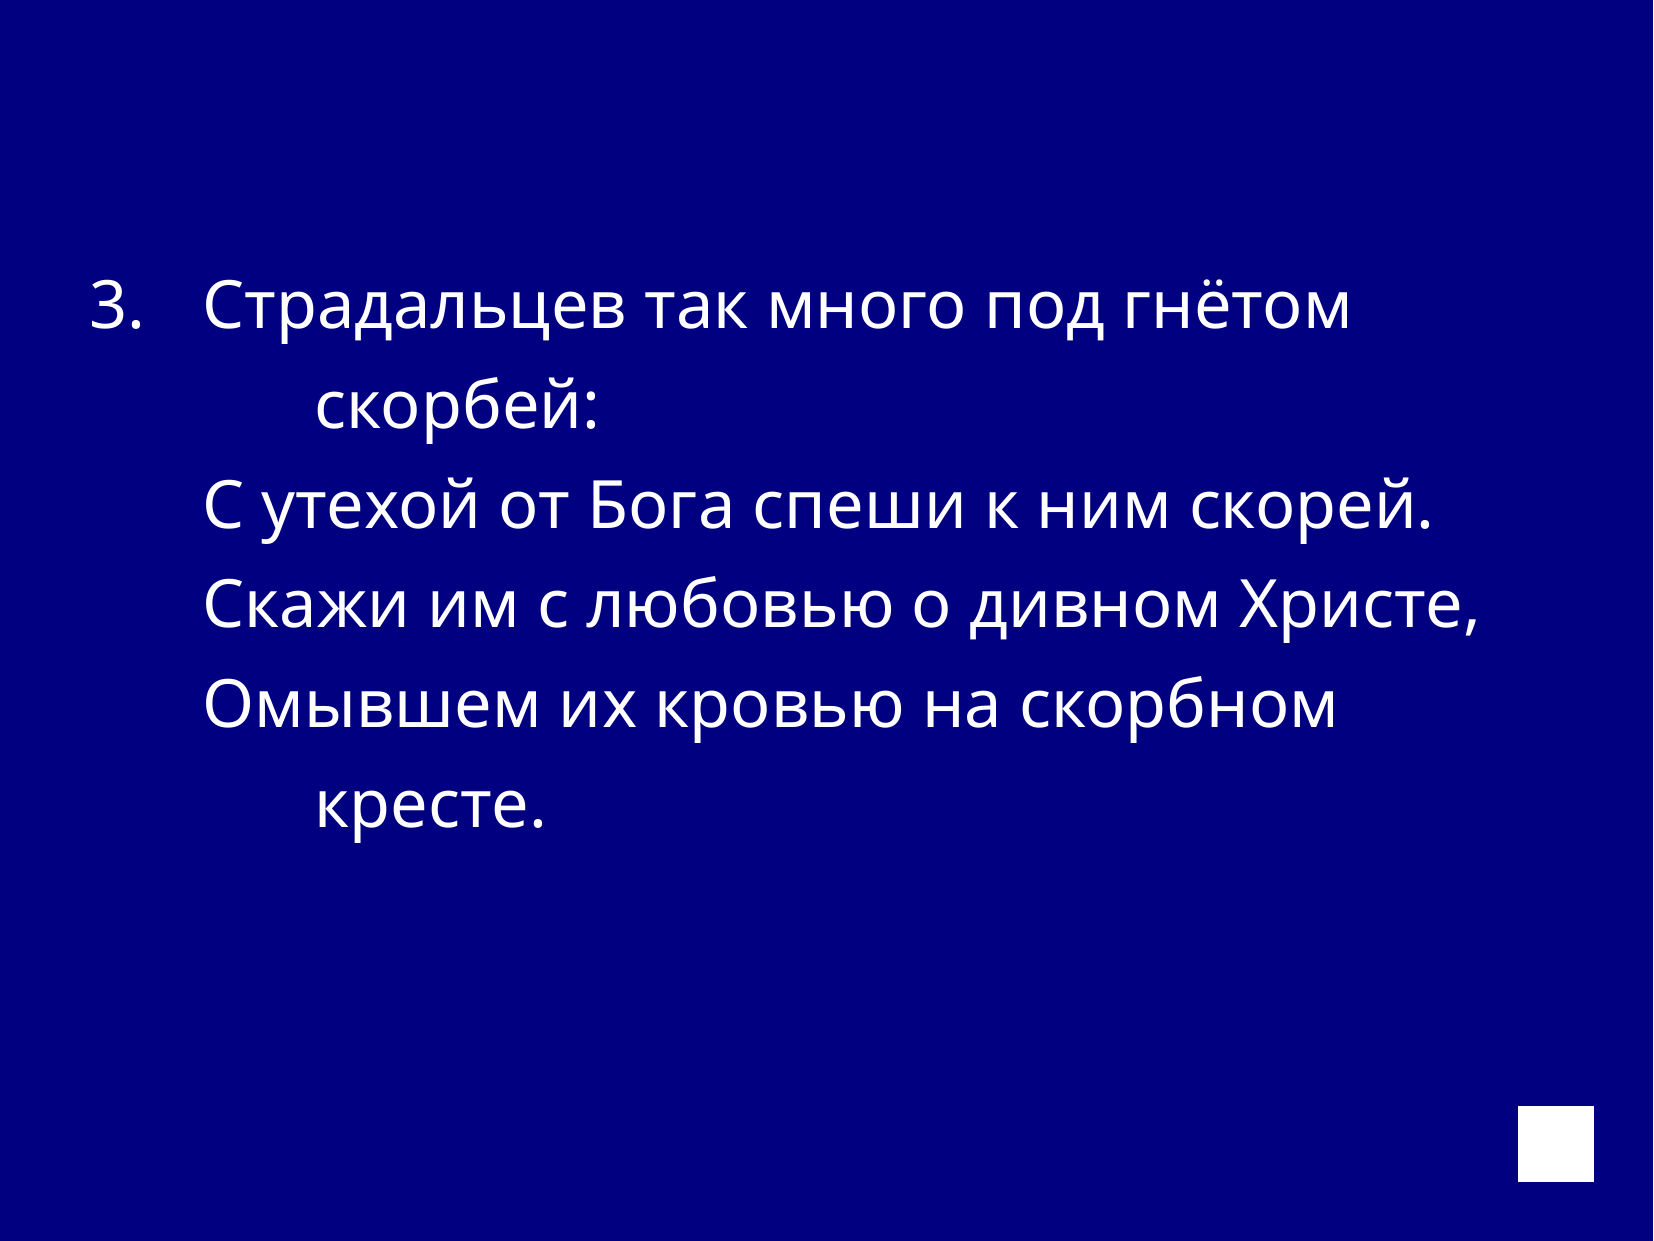

3.	Страдальцев так много под гнётом
		скорбей:
	С утехой от Бога спеши к ним скорей.
	Скажи им с любовью о дивном Христе,
	Омывшем их кровью на скорбном
		кресте.